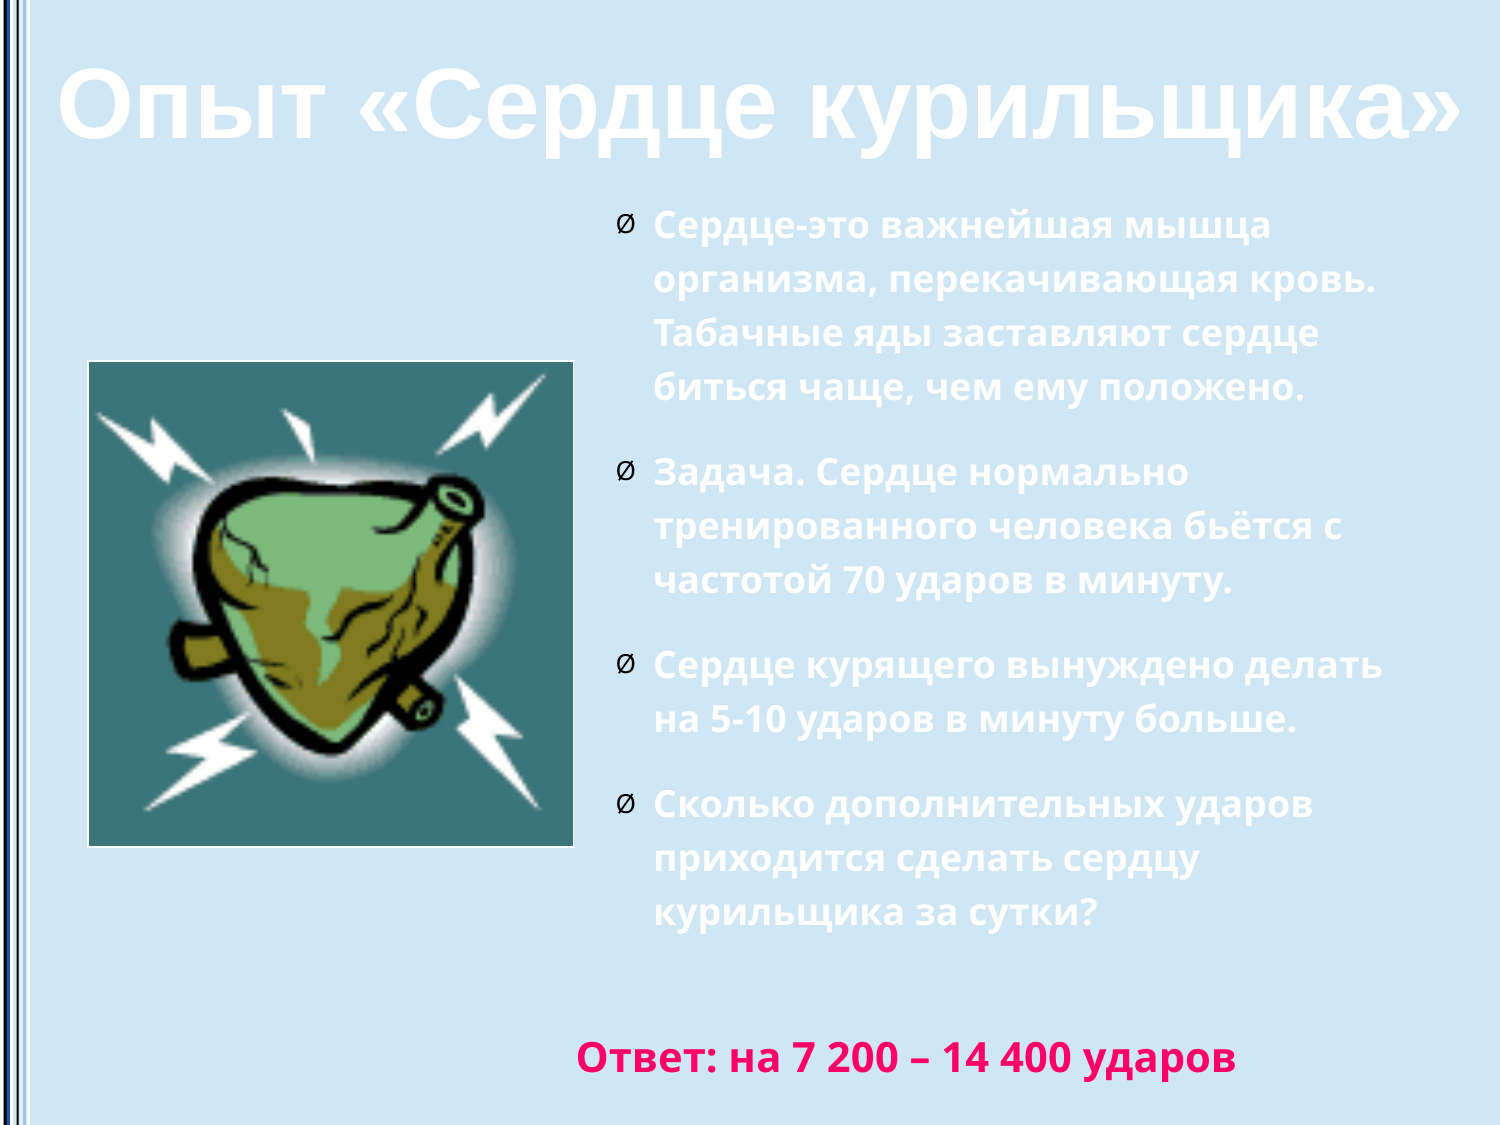

Опыт «Сердце курильщика»
# Сердце-это важнейшая мышца организма, перекачивающая кровь. Табачные яды заставляют сердце биться чаще, чем ему положено.
Задача. Сердце нормально тренированного человека бьётся с частотой 70 ударов в минуту.
Сердце курящего вынуждено делать на 5-10 ударов в минуту больше.
Сколько дополнительных ударов приходится сделать сердцу курильщика за сутки?
Ответ: на 7 200 – 14 400 ударов